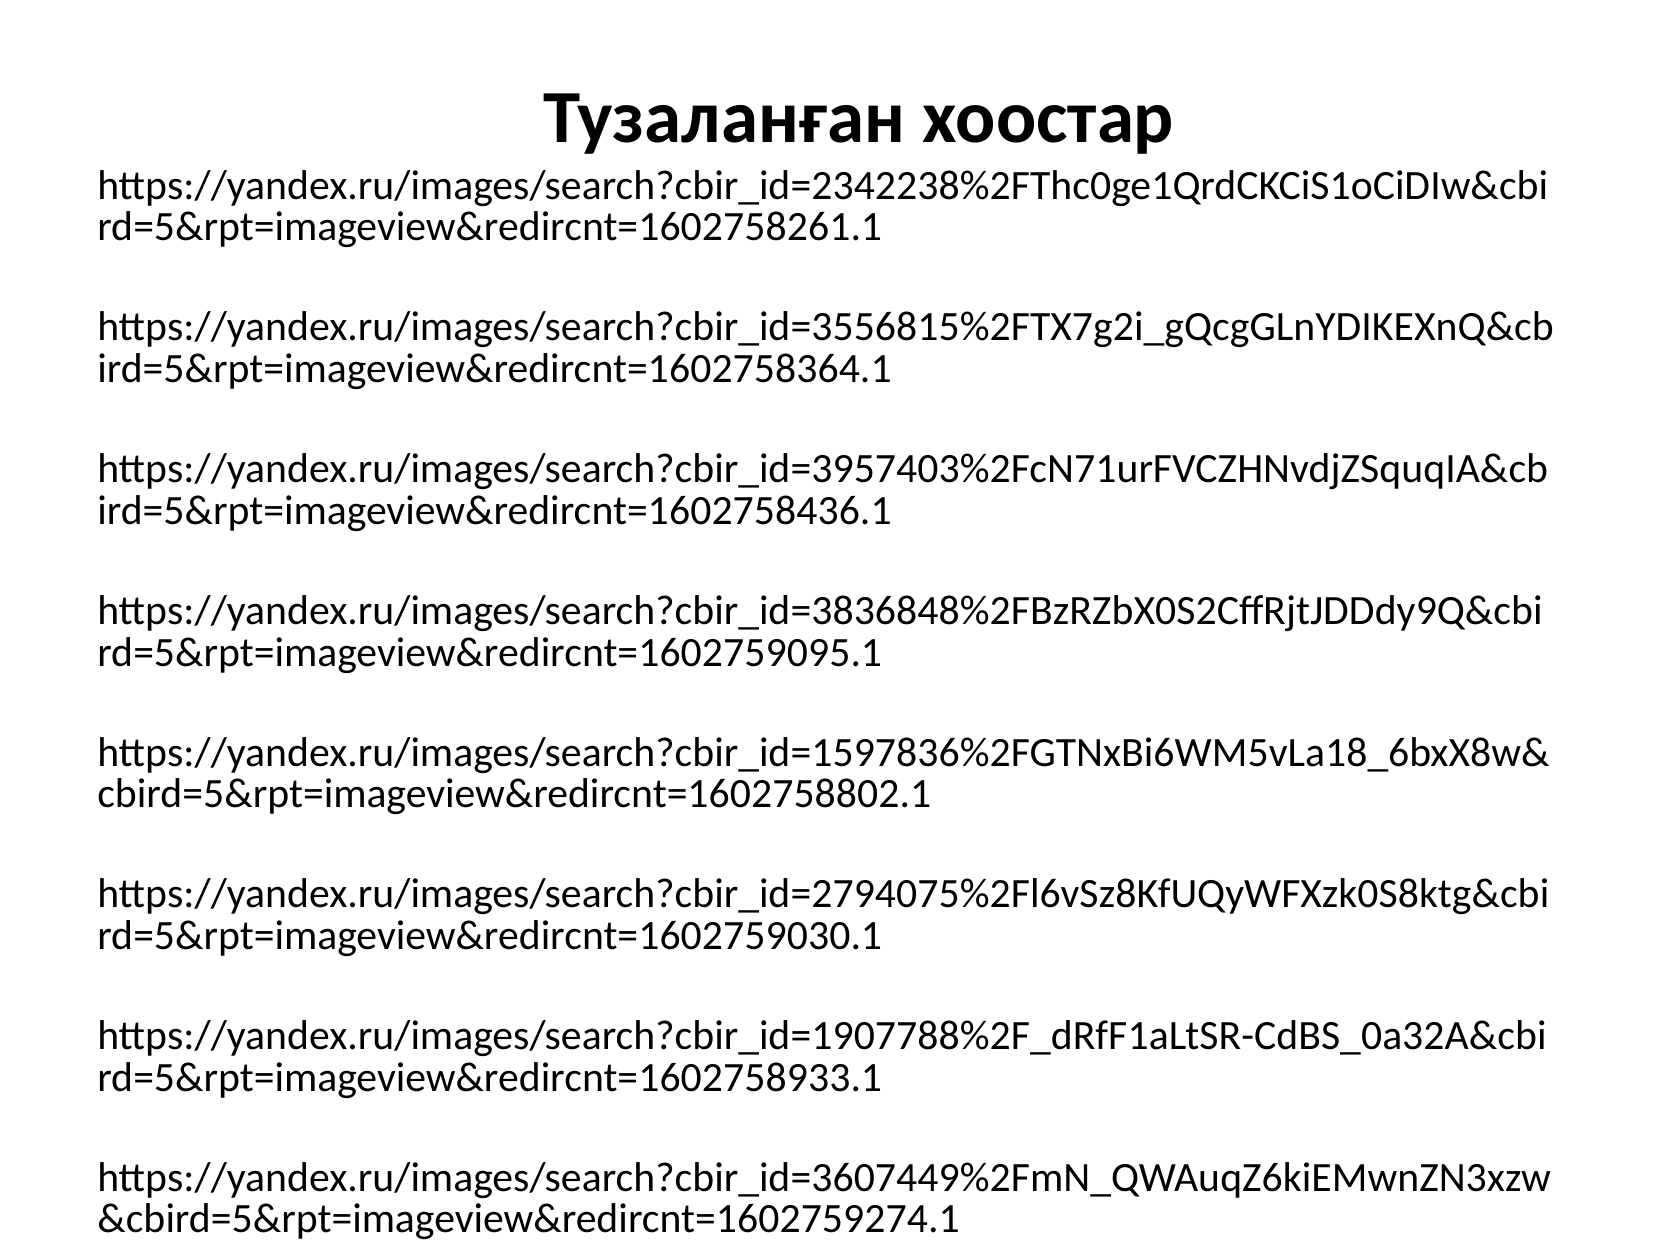

Тузаланған хоостарhttps://yandex.ru/images/search?cbir_id=2342238%2FThc0ge1QrdCKCiS1oCiDIw&cbird=5&rpt=imageview&redircnt=1602758261.1
https://yandex.ru/images/search?cbir_id=3556815%2FTX7g2i_gQcgGLnYDIKEXnQ&cbird=5&rpt=imageview&redircnt=1602758364.1
https://yandex.ru/images/search?cbir_id=3957403%2FcN71urFVCZHNvdjZSquqIA&cbird=5&rpt=imageview&redircnt=1602758436.1
https://yandex.ru/images/search?cbir_id=3836848%2FBzRZbX0S2CffRjtJDDdy9Q&cbird=5&rpt=imageview&redircnt=1602759095.1
https://yandex.ru/images/search?cbir_id=1597836%2FGTNxBi6WM5vLa18_6bxX8w&cbird=5&rpt=imageview&redircnt=1602758802.1
https://yandex.ru/images/search?cbir_id=2794075%2Fl6vSz8KfUQyWFXzk0S8ktg&cbird=5&rpt=imageview&redircnt=1602759030.1
https://yandex.ru/images/search?cbir_id=1907788%2F_dRfF1aLtSR-CdBS_0a32A&cbird=5&rpt=imageview&redircnt=1602758933.1
https://yandex.ru/images/search?cbir_id=3607449%2FmN_QWAuqZ6kiEMwnZN3xzw&cbird=5&rpt=imageview&redircnt=1602759274.1
https://yandex.ru/images/search?cbir_id=2408493%2FElxZIOOuVp4xmJpUsfa0qQ&cbird=5&rpt=imageview&redircnt=1602760153.1